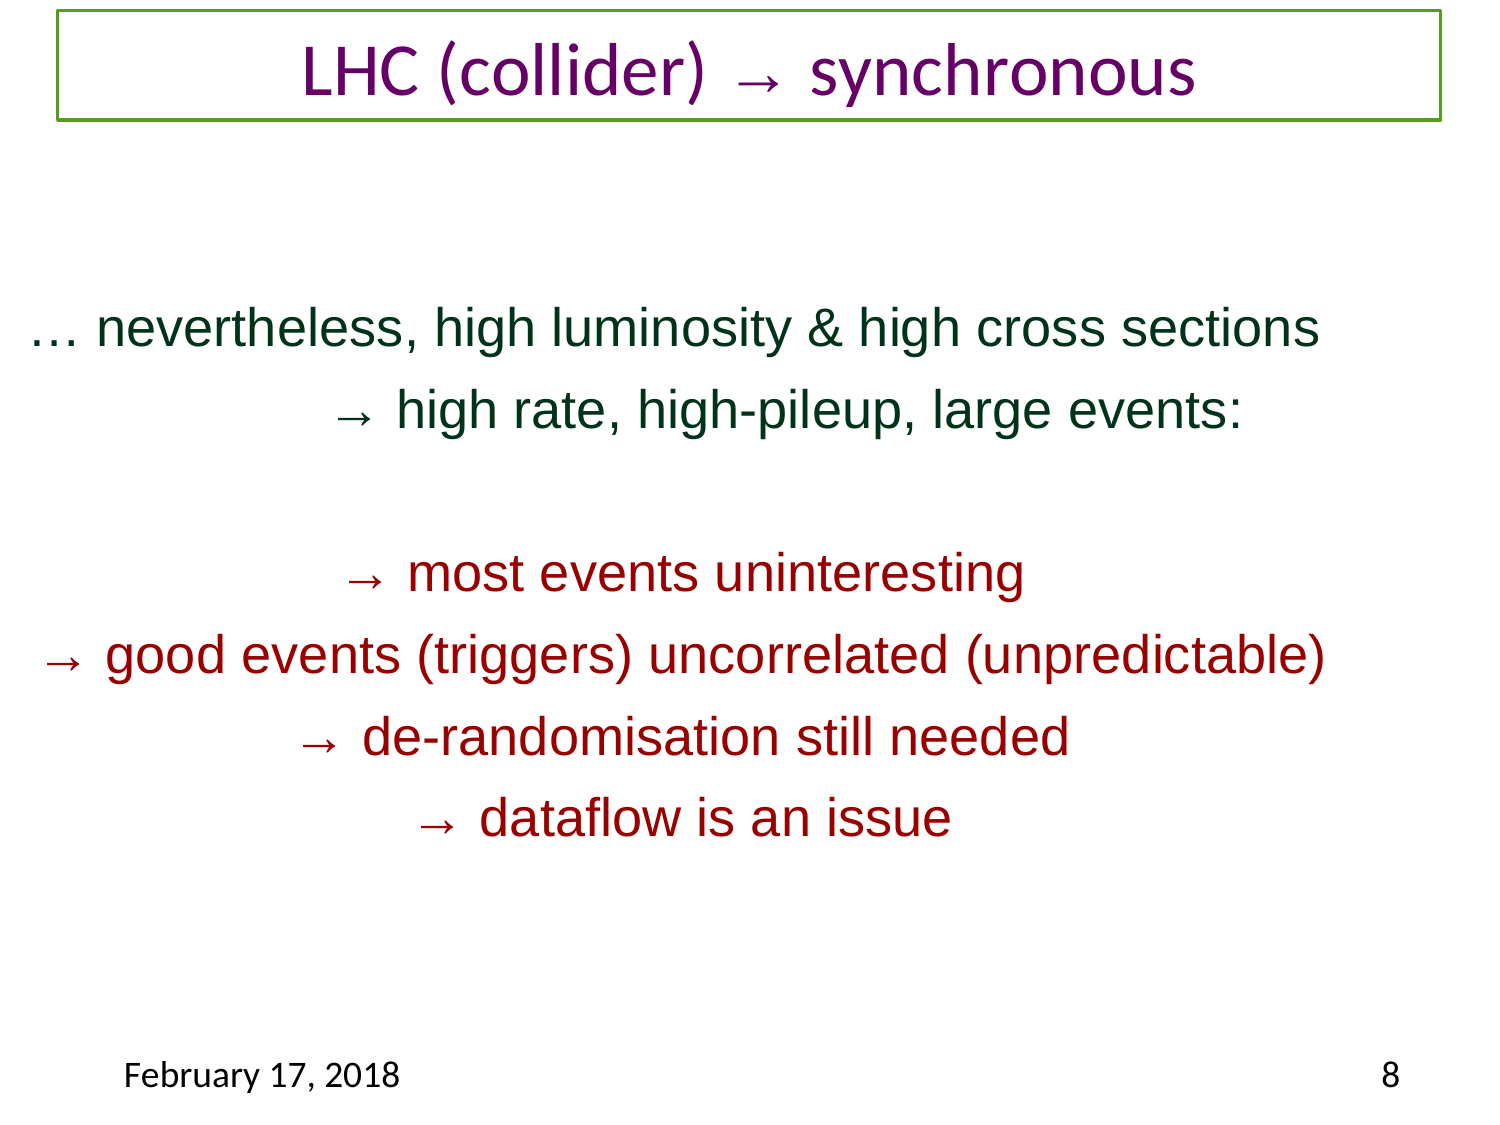

LHC (collider) → synchronous
# … nevertheless, high luminosity & high cross sections
 → high rate, high-pileup, large events:
→ most events uninteresting
→ good events (triggers) uncorrelated (unpredictable)
→ de-randomisation still needed
→ dataflow is an issue
17 February 2018
8